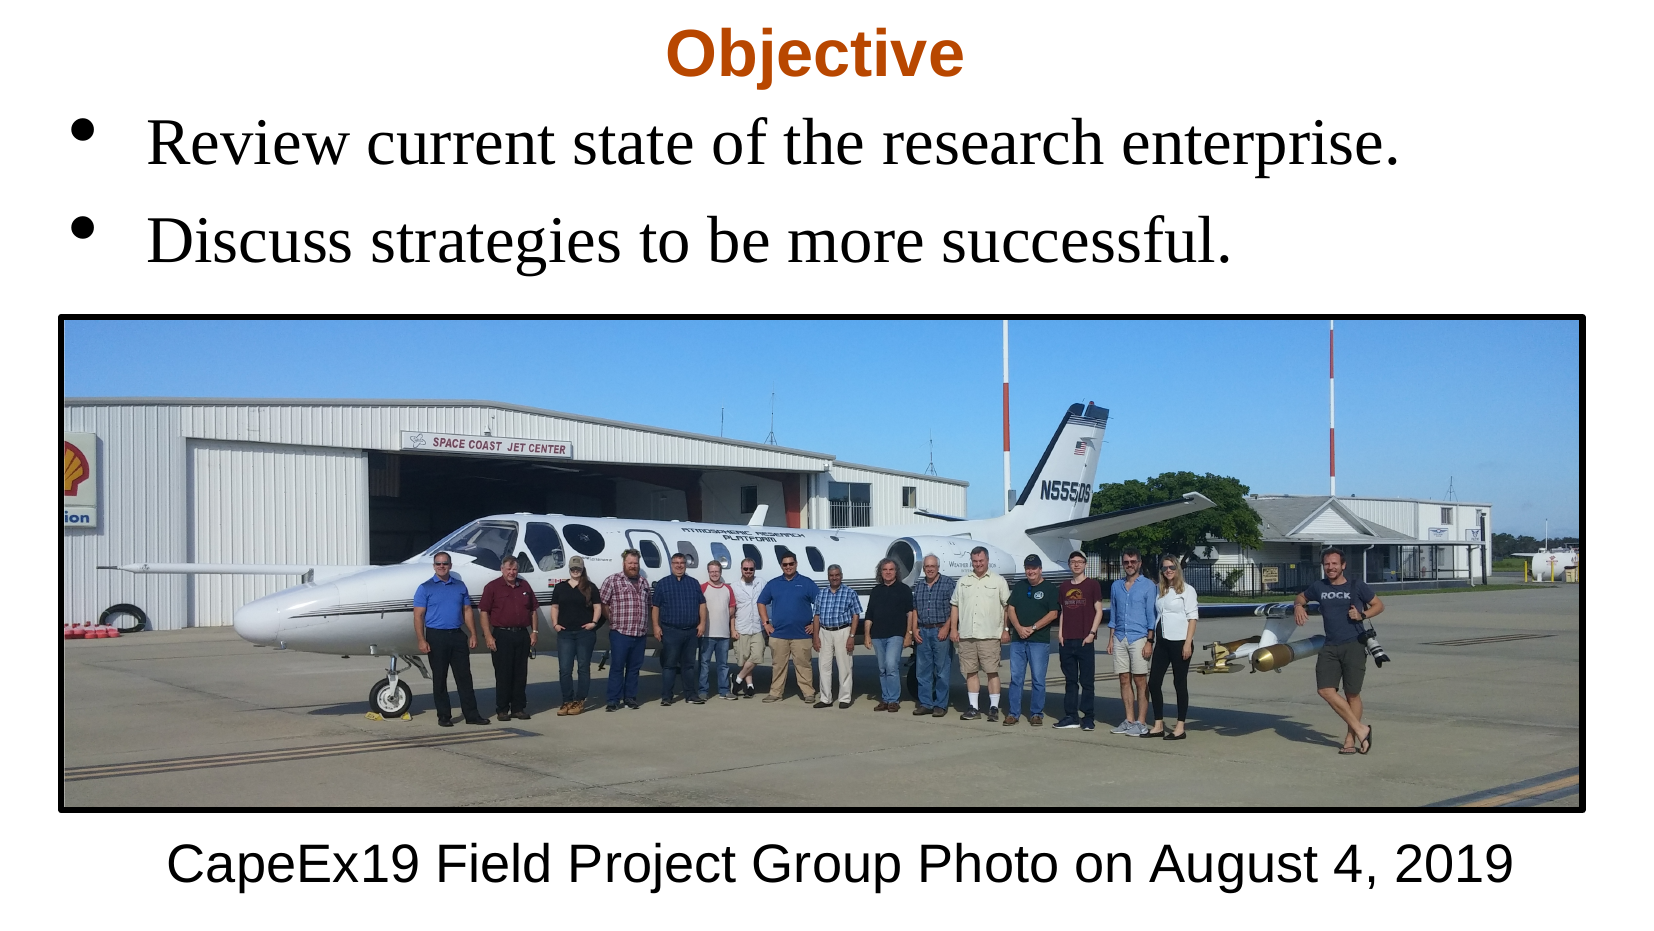

# Objective‏
Review current state of the research enterprise.
Discuss strategies to be more successful.
CapeEx19 Field Project Group Photo on August 4, 2019